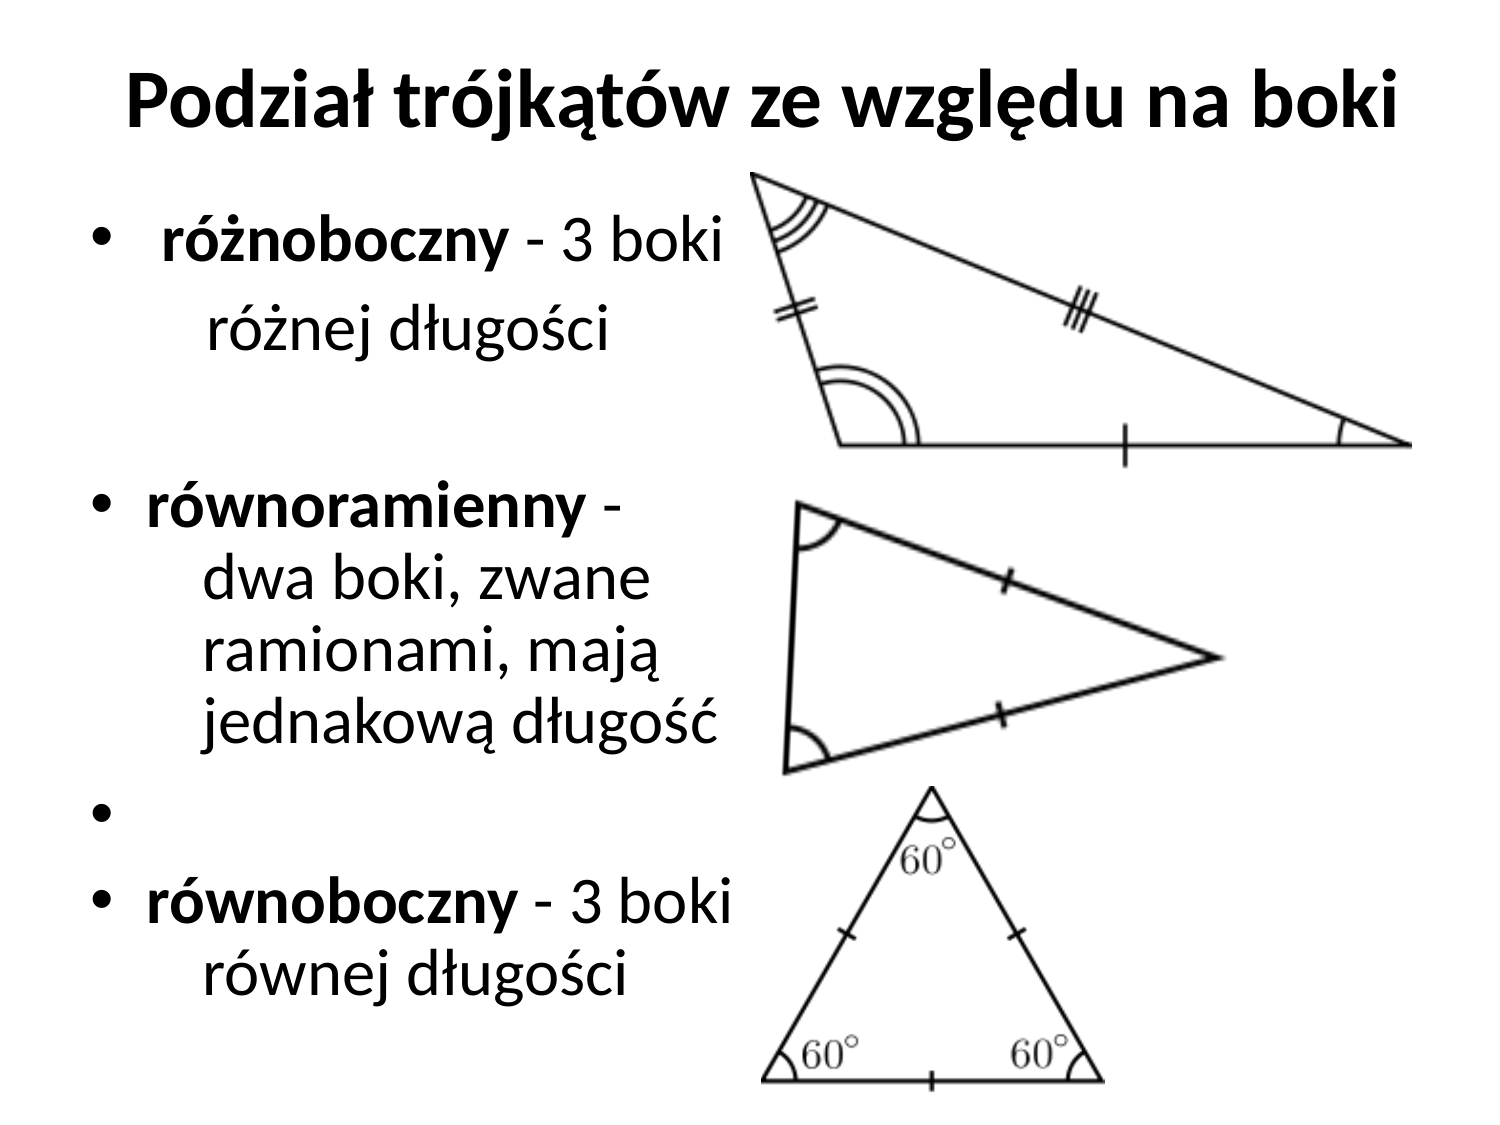

# Podział trójkątów ze względu na boki
 różnoboczny - 3 boki
 różnej długości
równoramienny - dwa boki, zwane ramionami, mają jednakową długość
równoboczny - 3 boki równej długości